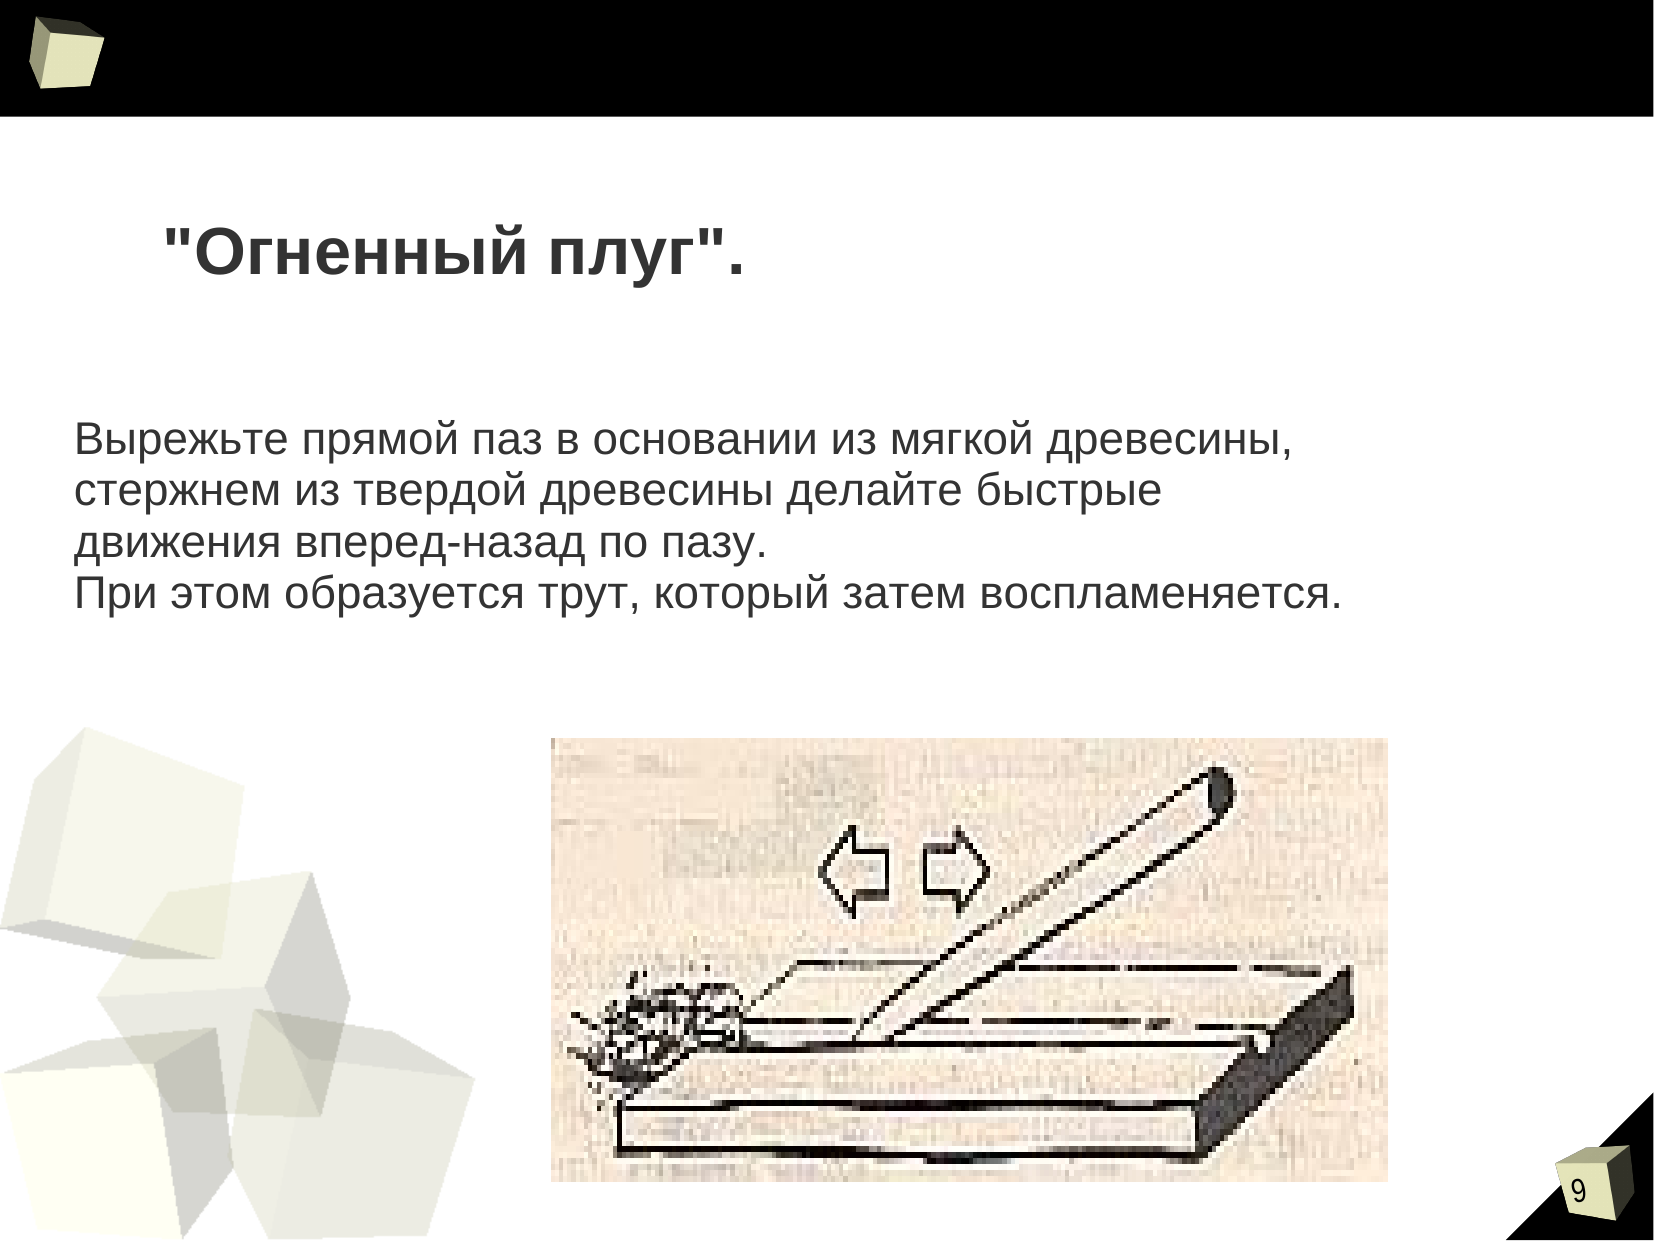

"Огненный плуг".
Вырежьте прямой паз в основании из мягкой древесины, стержнем из твердой древесины делайте быстрые движения вперед-назад по пазу.
При этом образуется трут, который затем воспламеняется.